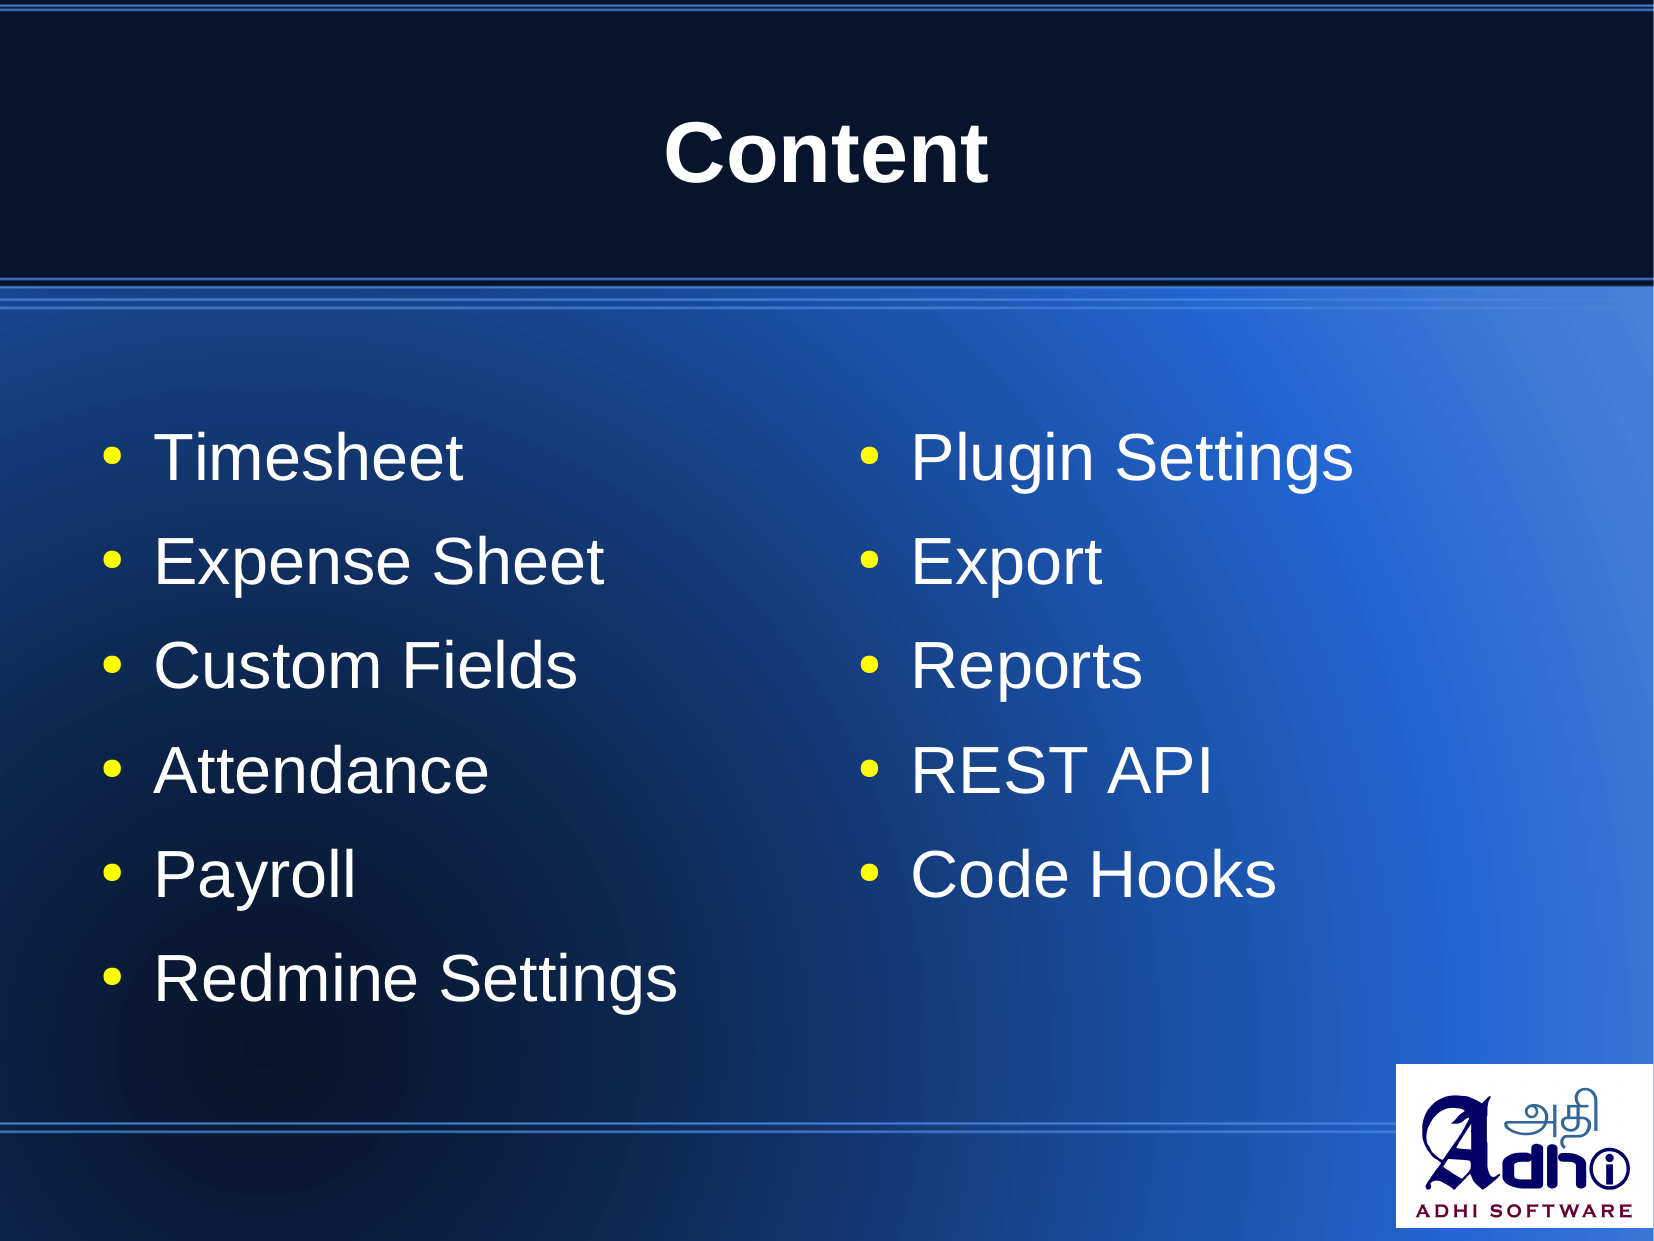

# Content
Timesheet
Expense Sheet
Custom Fields
Attendance
Payroll
Redmine Settings
Plugin Settings
Export
Reports
REST API
Code Hooks